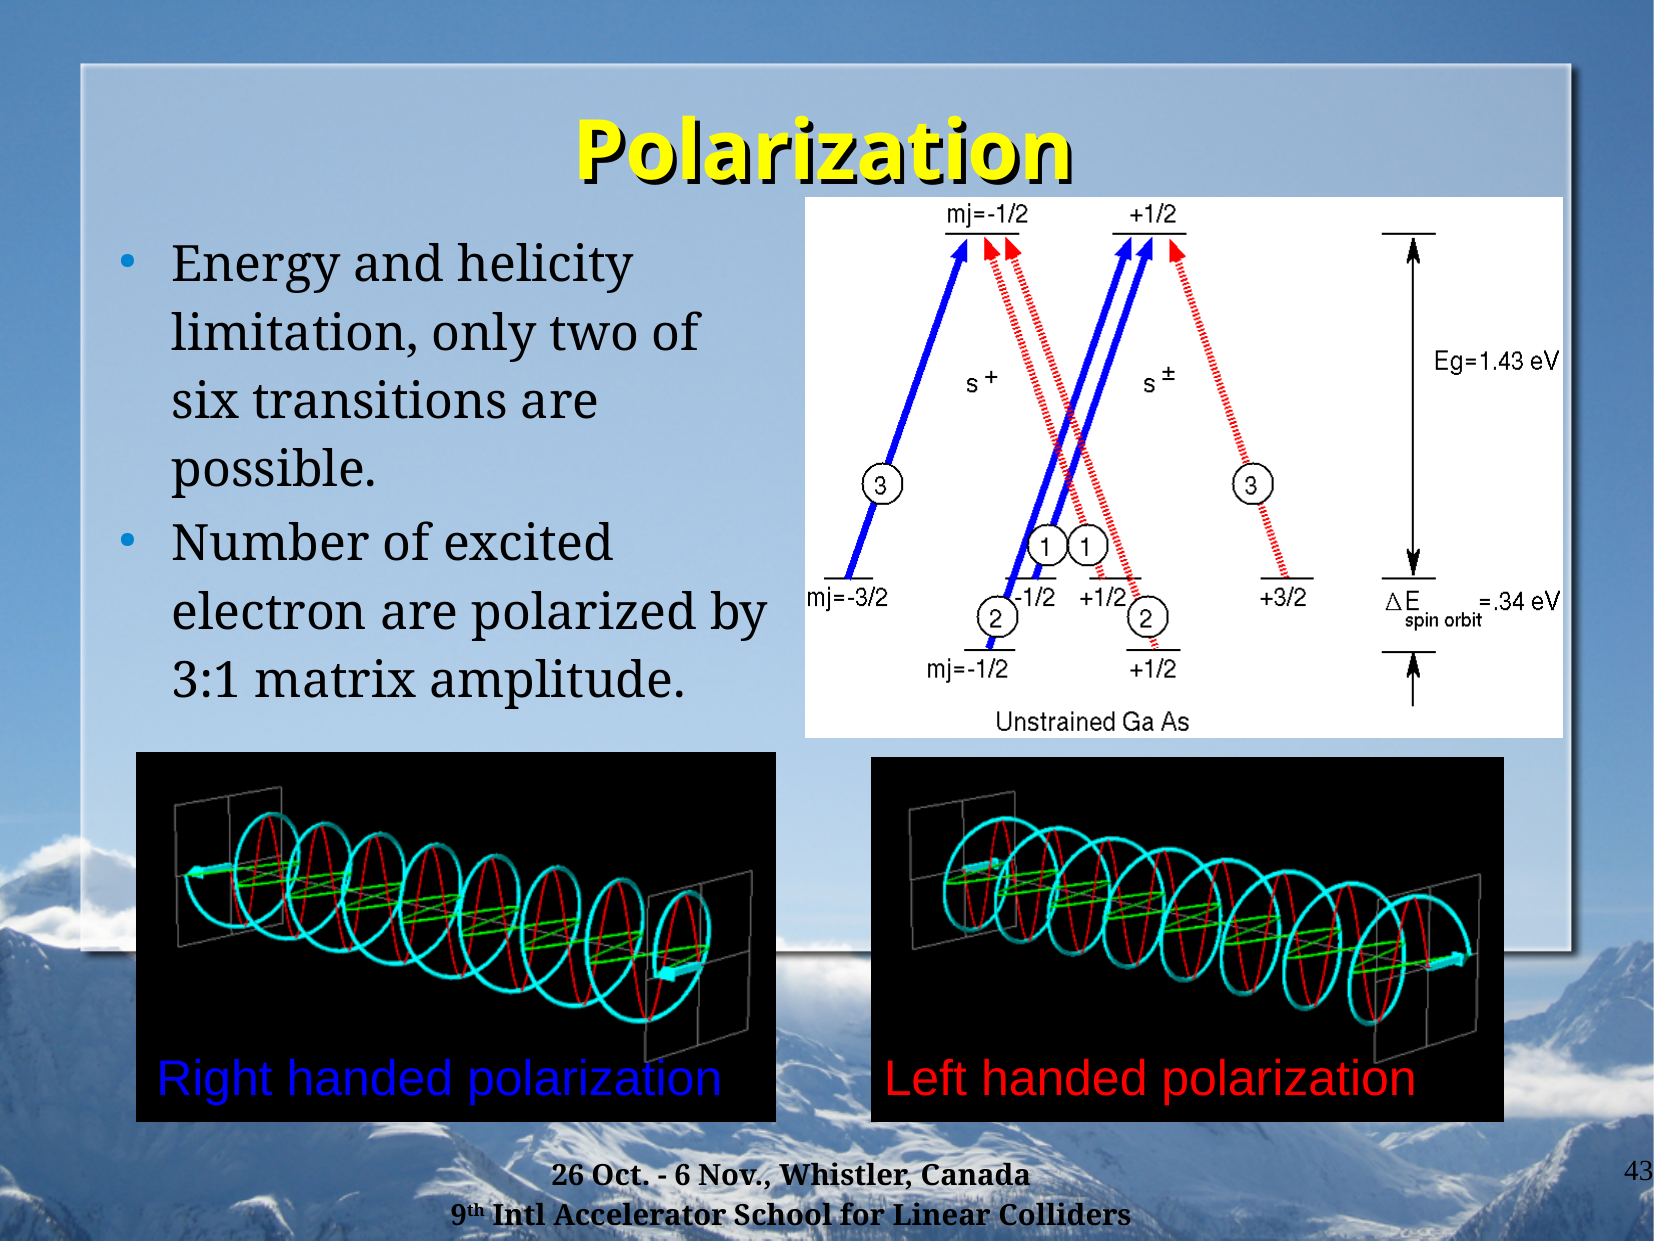

# Polarization
Energy and helicity limitation, only two of six transitions are possible.
Number of excited electron are polarized by 3:1 matrix amplitude.
Right handed polarization
Left handed polarization
43